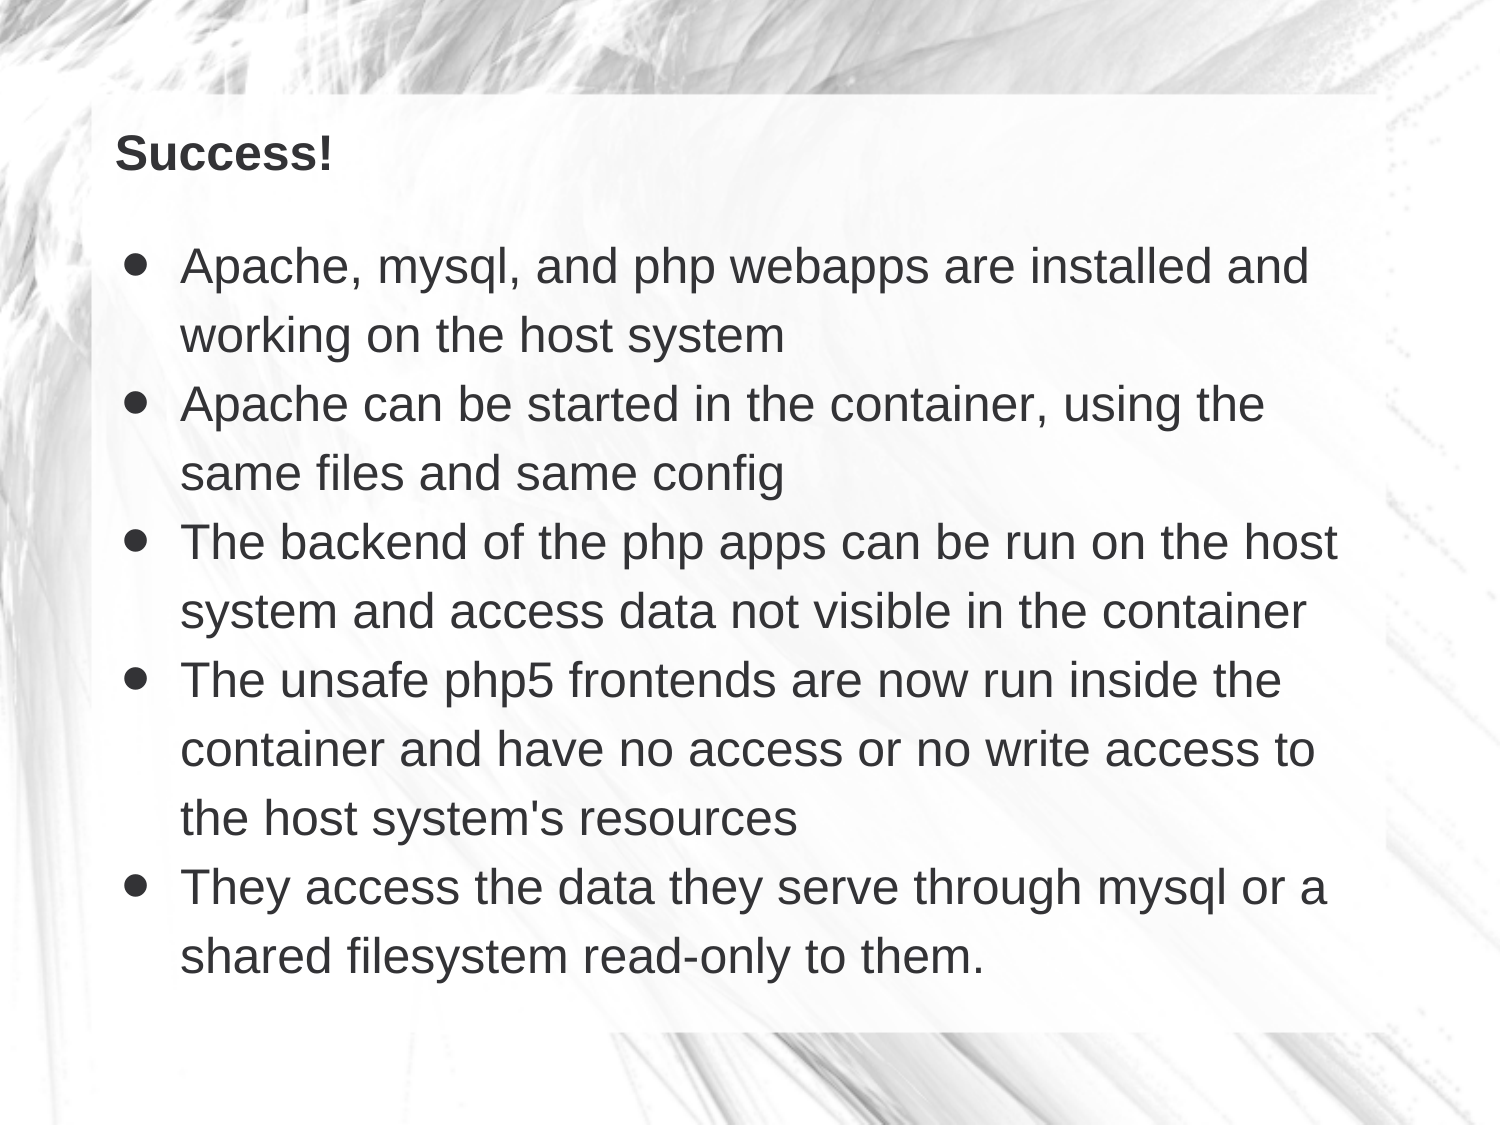

# Success!
Apache, mysql, and php webapps are installed and working on the host system
Apache can be started in the container, using the same files and same config
The backend of the php apps can be run on the host system and access data not visible in the container
The unsafe php5 frontends are now run inside the container and have no access or no write access to the host system's resources
They access the data they serve through mysql or a shared filesystem read-only to them.